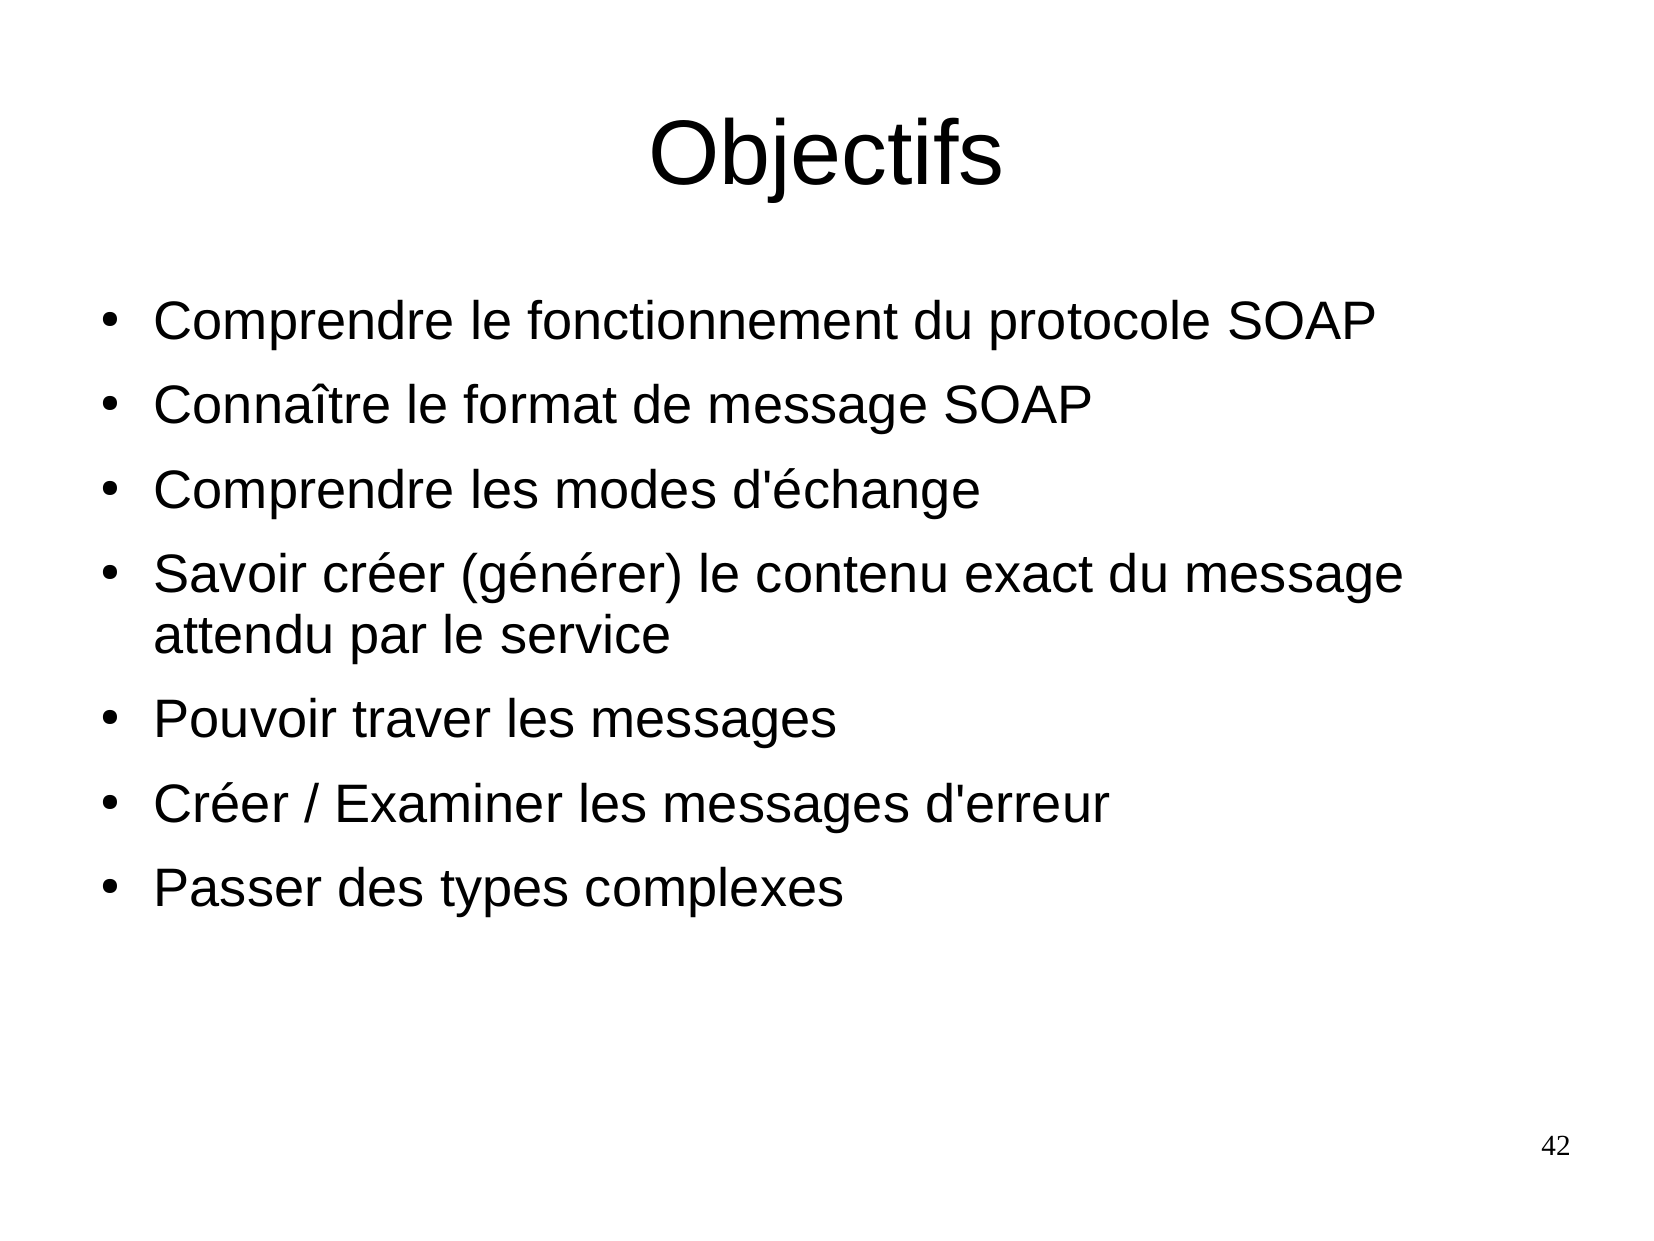

# Objectifs
Comprendre le fonctionnement du protocole SOAP
Connaître le format de message SOAP
Comprendre les modes d'échange
Savoir créer (générer) le contenu exact du message attendu par le service
Pouvoir traver les messages
Créer / Examiner les messages d'erreur
Passer des types complexes
42